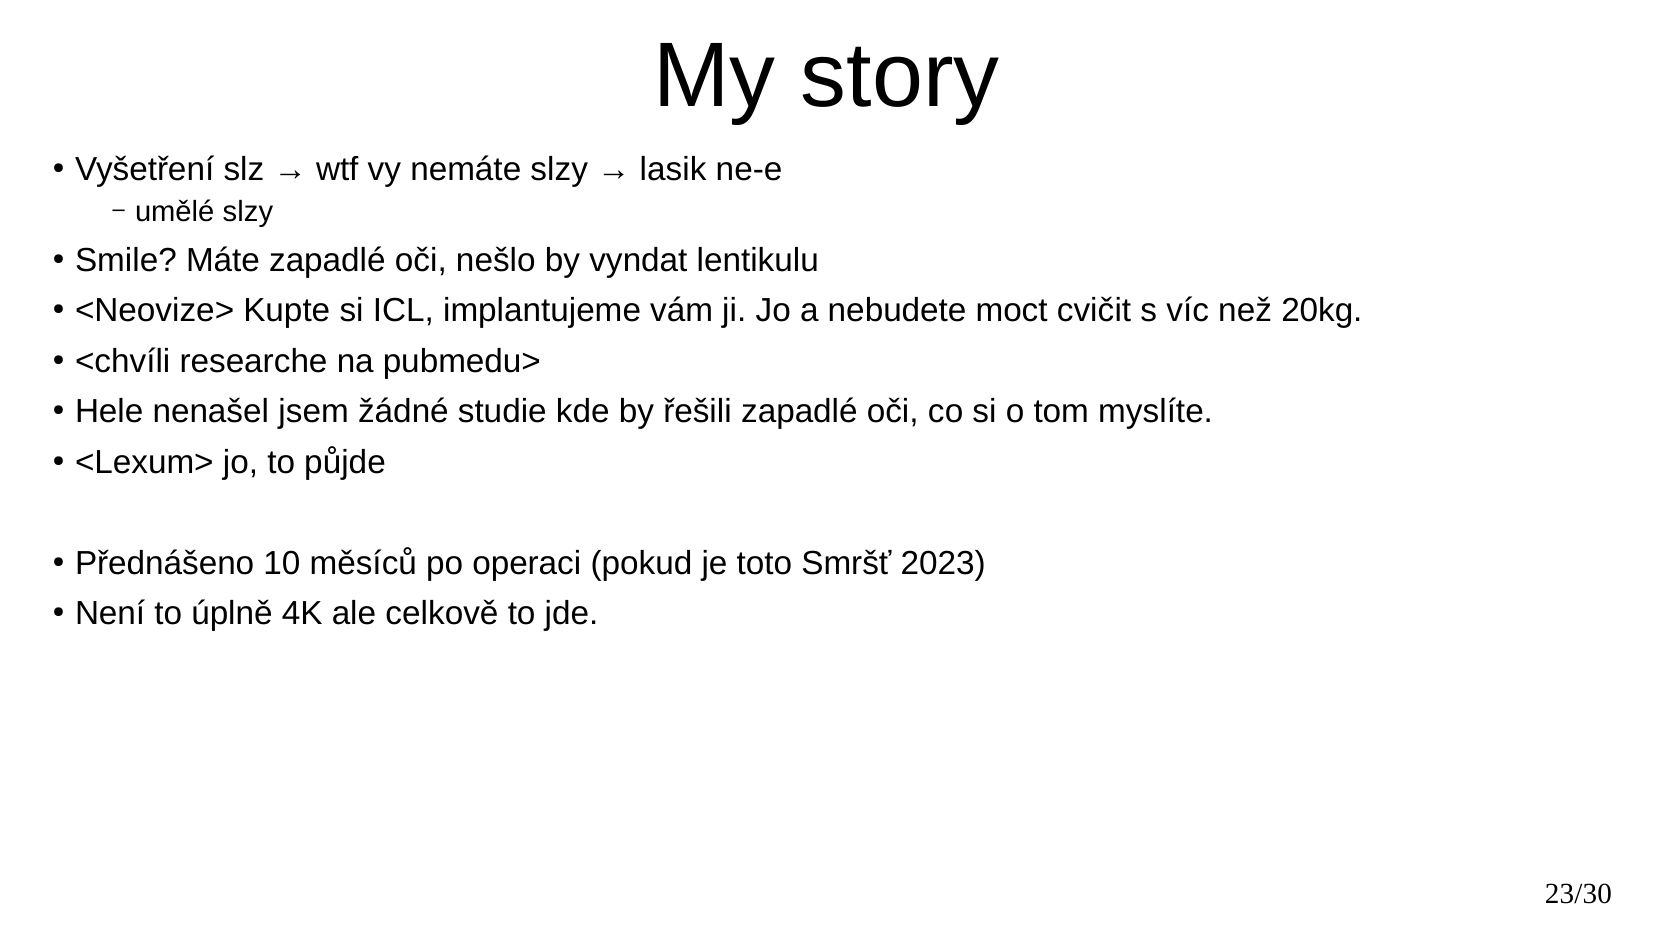

# My story
Vyšetření slz → wtf vy nemáte slzy → lasik ne-e
umělé slzy
Smile? Máte zapadlé oči, nešlo by vyndat lentikulu
<Neovize> Kupte si ICL, implantujeme vám ji. Jo a nebudete moct cvičit s víc než 20kg.
<chvíli researche na pubmedu>
Hele nenašel jsem žádné studie kde by řešili zapadlé oči, co si o tom myslíte.
<Lexum> jo, to půjde
Přednášeno 10 měsíců po operaci (pokud je toto Smršť 2023)
Není to úplně 4K ale celkově to jde.
23